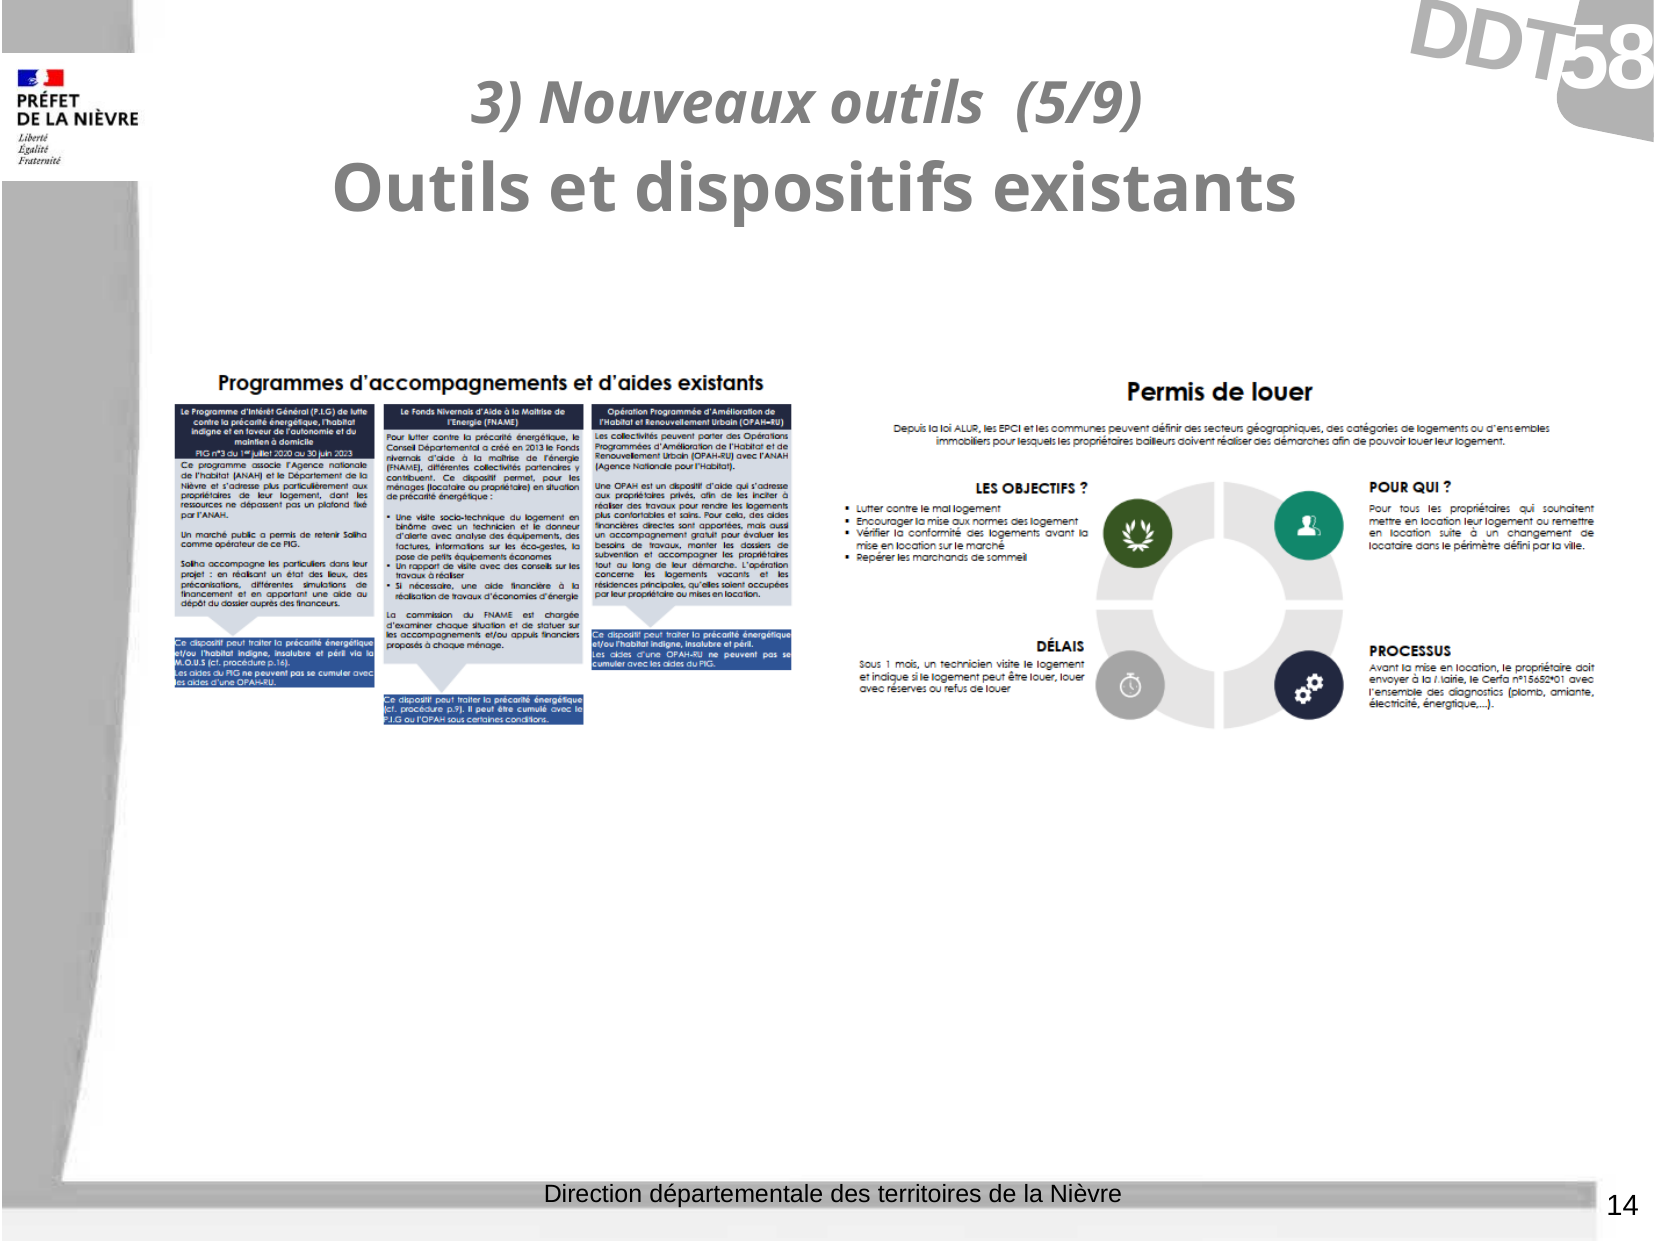

# 3) Nouveaux outils (5/9) Outils et dispositifs existants